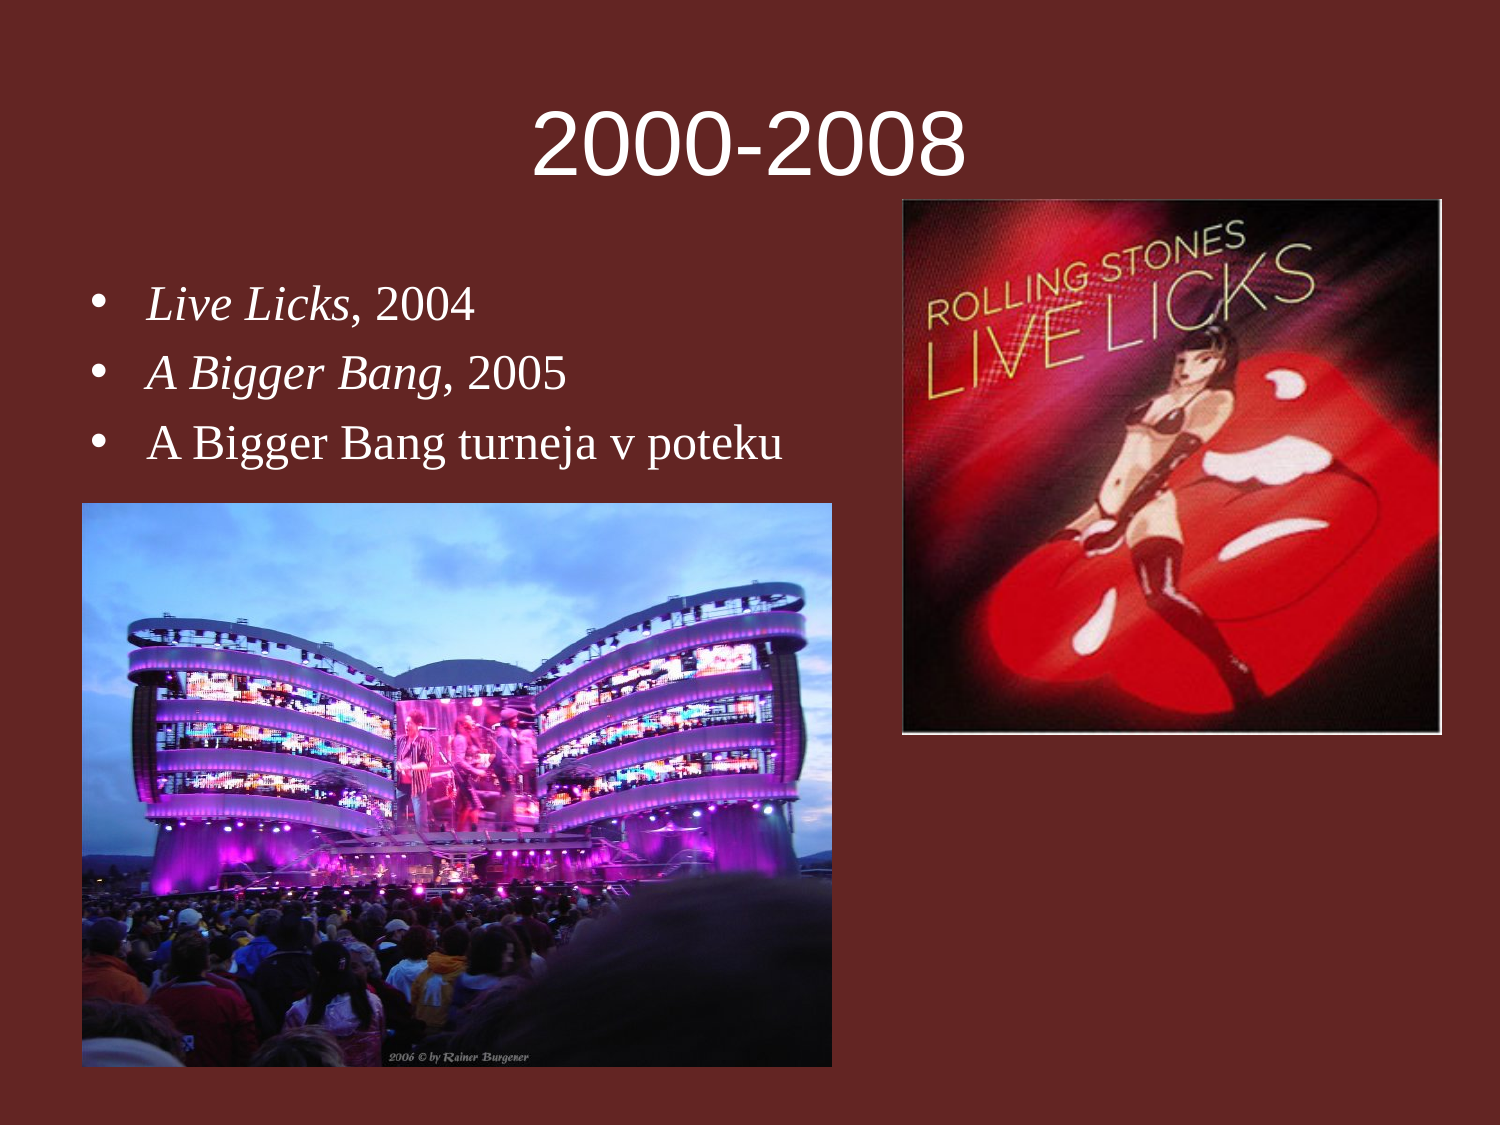

# 2000-2008
Live Licks, 2004
A Bigger Bang, 2005
A Bigger Bang turneja v poteku